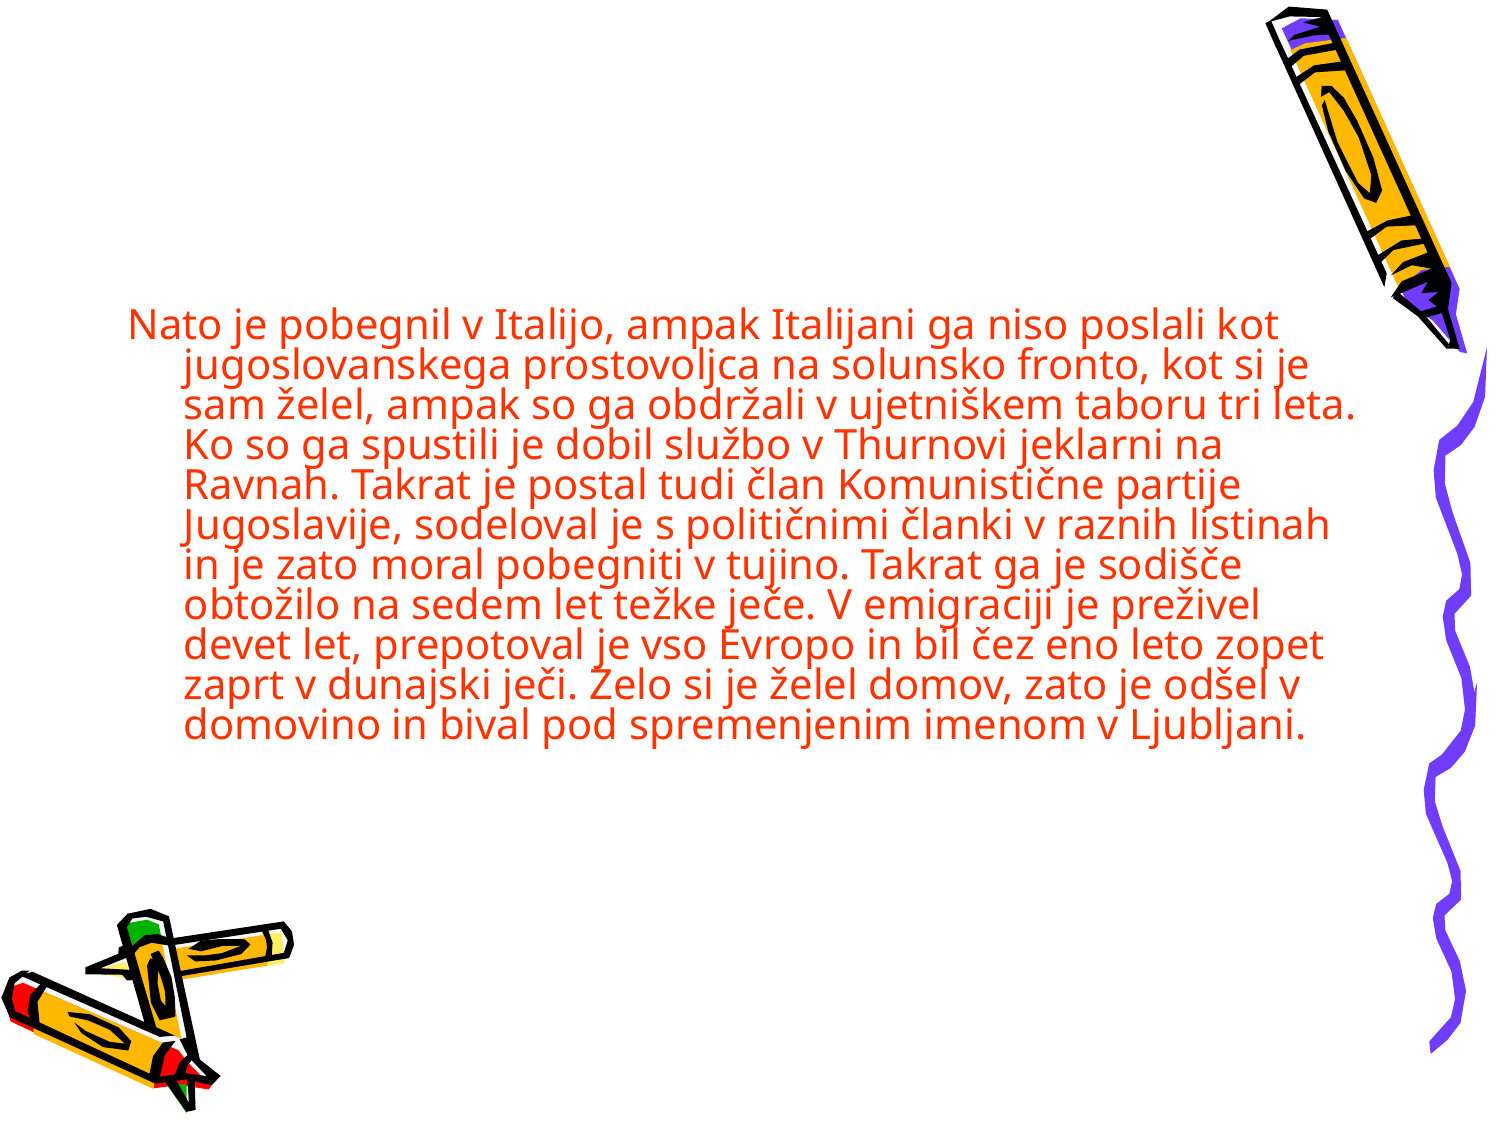

#
Nato je pobegnil v Italijo, ampak Italijani ga niso poslali kot jugoslovanskega prostovoljca na solunsko fronto, kot si je sam želel, ampak so ga obdržali v ujetniškem taboru tri leta. Ko so ga spustili je dobil službo v Thurnovi jeklarni na Ravnah. Takrat je postal tudi član Komunistične partije Jugoslavije, sodeloval je s političnimi članki v raznih listinah in je zato moral pobegniti v tujino. Takrat ga je sodišče obtožilo na sedem let težke ječe. V emigraciji je preživel devet let, prepotoval je vso Evropo in bil čez eno leto zopet zaprt v dunajski ječi. Zelo si je želel domov, zato je odšel v domovino in bival pod spremenjenim imenom v Ljubljani.